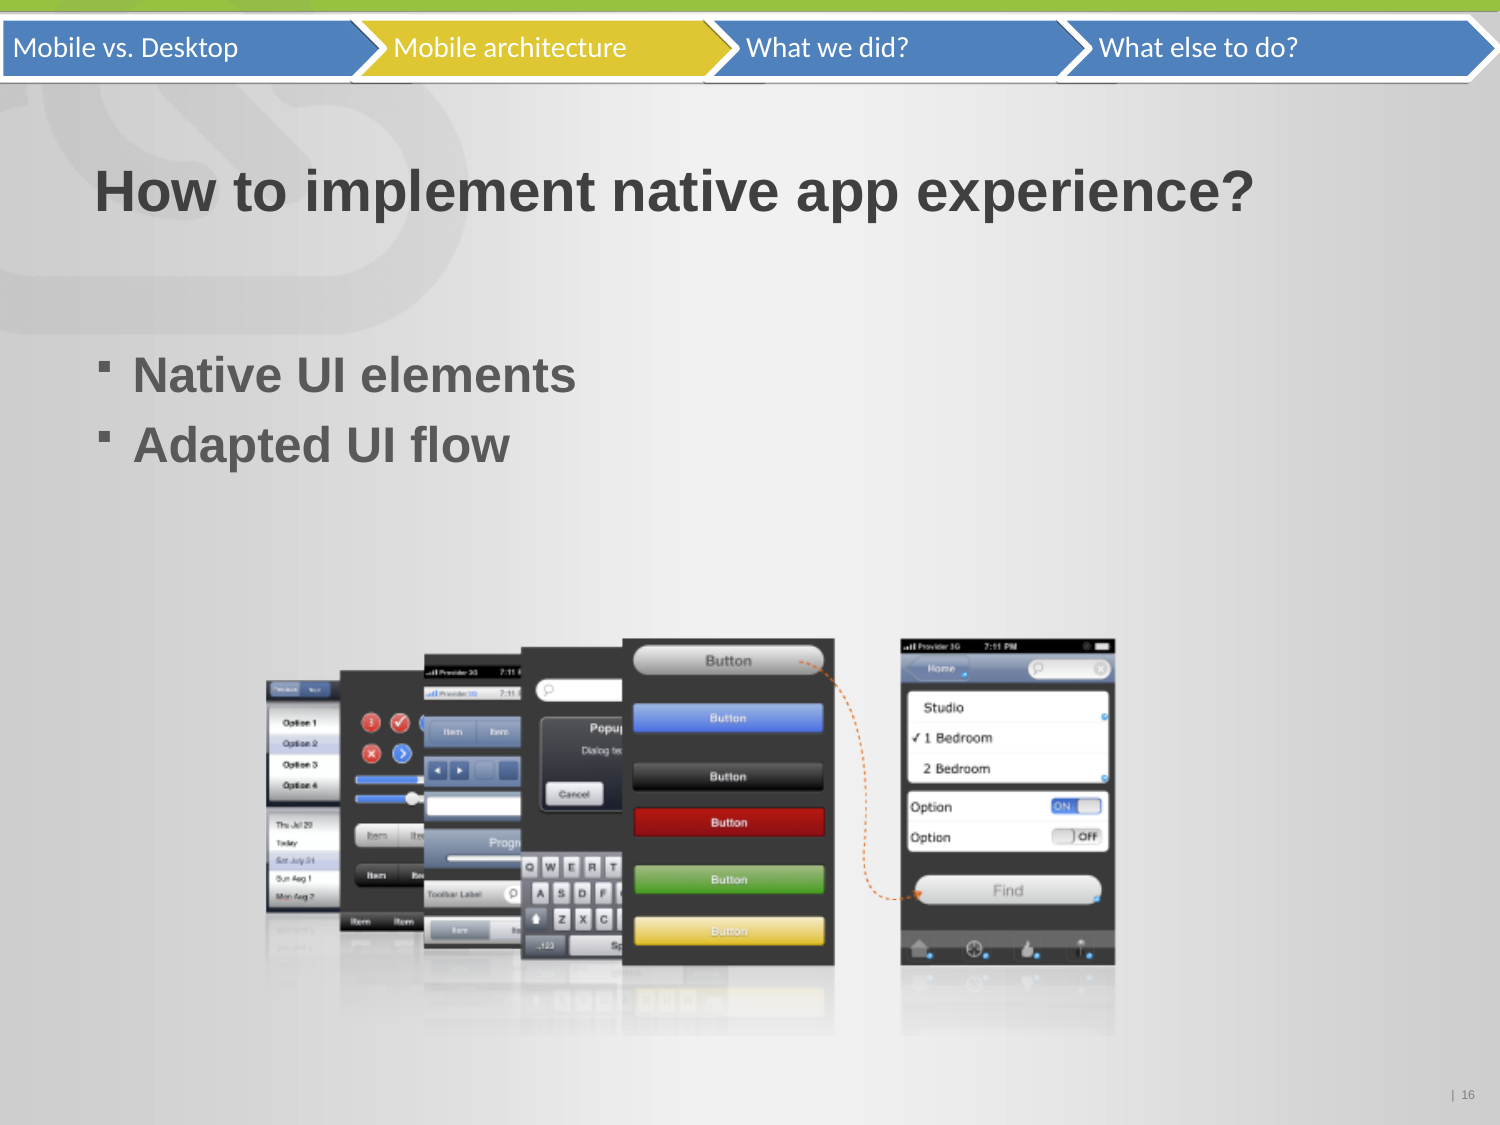

Mobile vs. Desktop
Mobile architecture
What we did?
What else to do?
# How to implement native app experience?
Native UI elements
Adapted UI flow